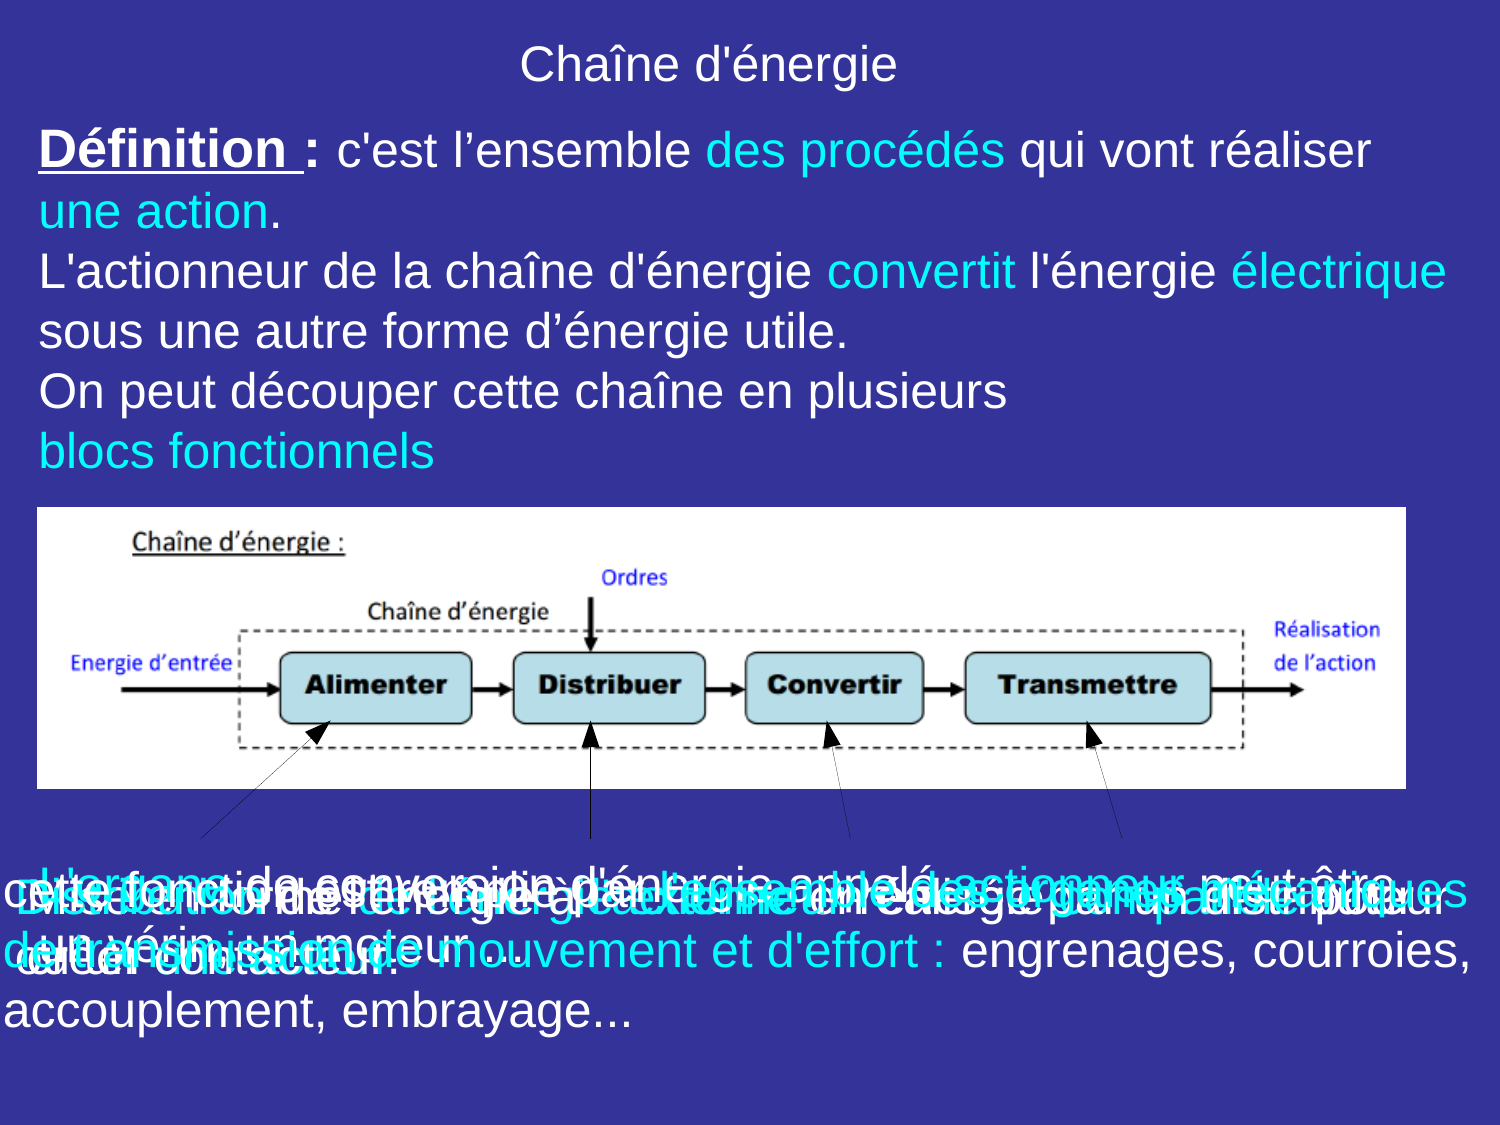

Chaîne d'énergie
Définition : c'est l’ensemble des procédés qui vont réaliser une action.
L'actionneur de la chaîne d'énergie convertit l'énergie électrique sous une autre forme d’énergie utile.
On peut découper cette chaîne en plusieurs
blocs fonctionnels
L'organe de conversion d'énergie appelé actionneur peut être un vérin, un moteur ...
cette fonction est remplie par l'ensemble des organes mécaniques de transmission de mouvement et d'effort : engrenages, courroies, accouplement, embrayage...
Distribution de l'énergie à l'actionneur réalisée par un distributeur ou un contacteur.
Mise en forme de l'énergie externe en énergie compatible pour créer une action